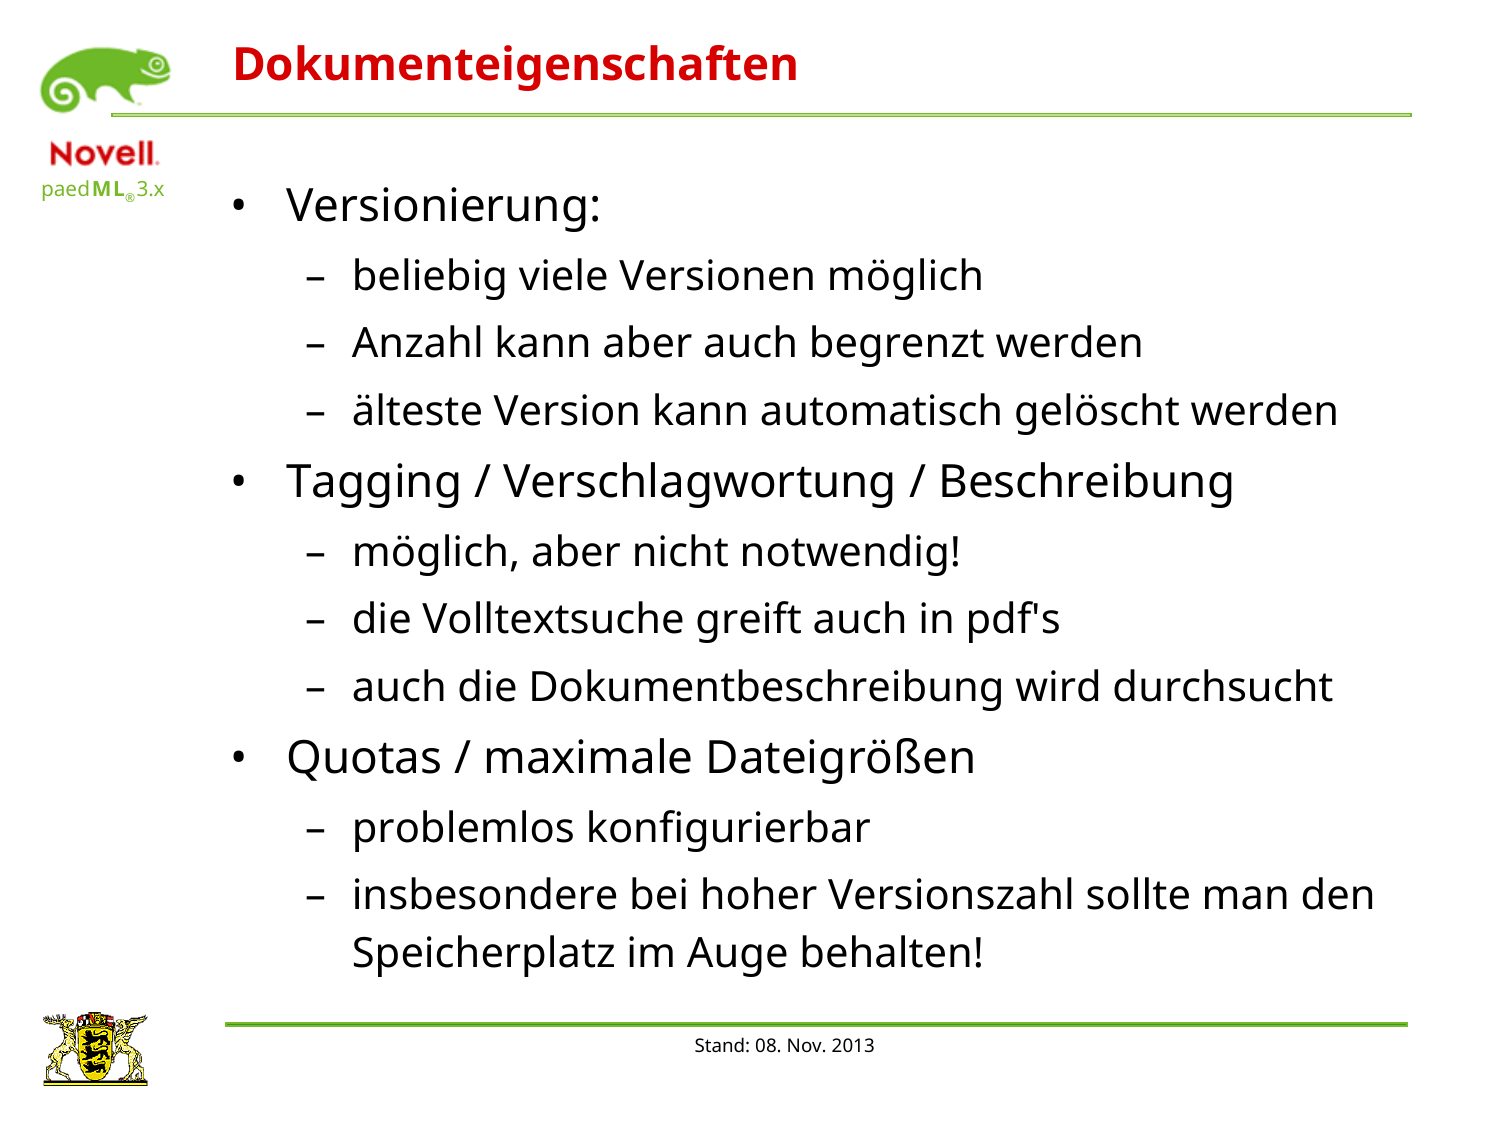

# Dokumenteigenschaften
Versionierung:
beliebig viele Versionen möglich
Anzahl kann aber auch begrenzt werden
älteste Version kann automatisch gelöscht werden
Tagging / Verschlagwortung / Beschreibung
möglich, aber nicht notwendig!
die Volltextsuche greift auch in pdf's
auch die Dokumentbeschreibung wird durchsucht
Quotas / maximale Dateigrößen
problemlos konfigurierbar
insbesondere bei hoher Versionszahl sollte man den Speicherplatz im Auge behalten!
08. Nov. 2013